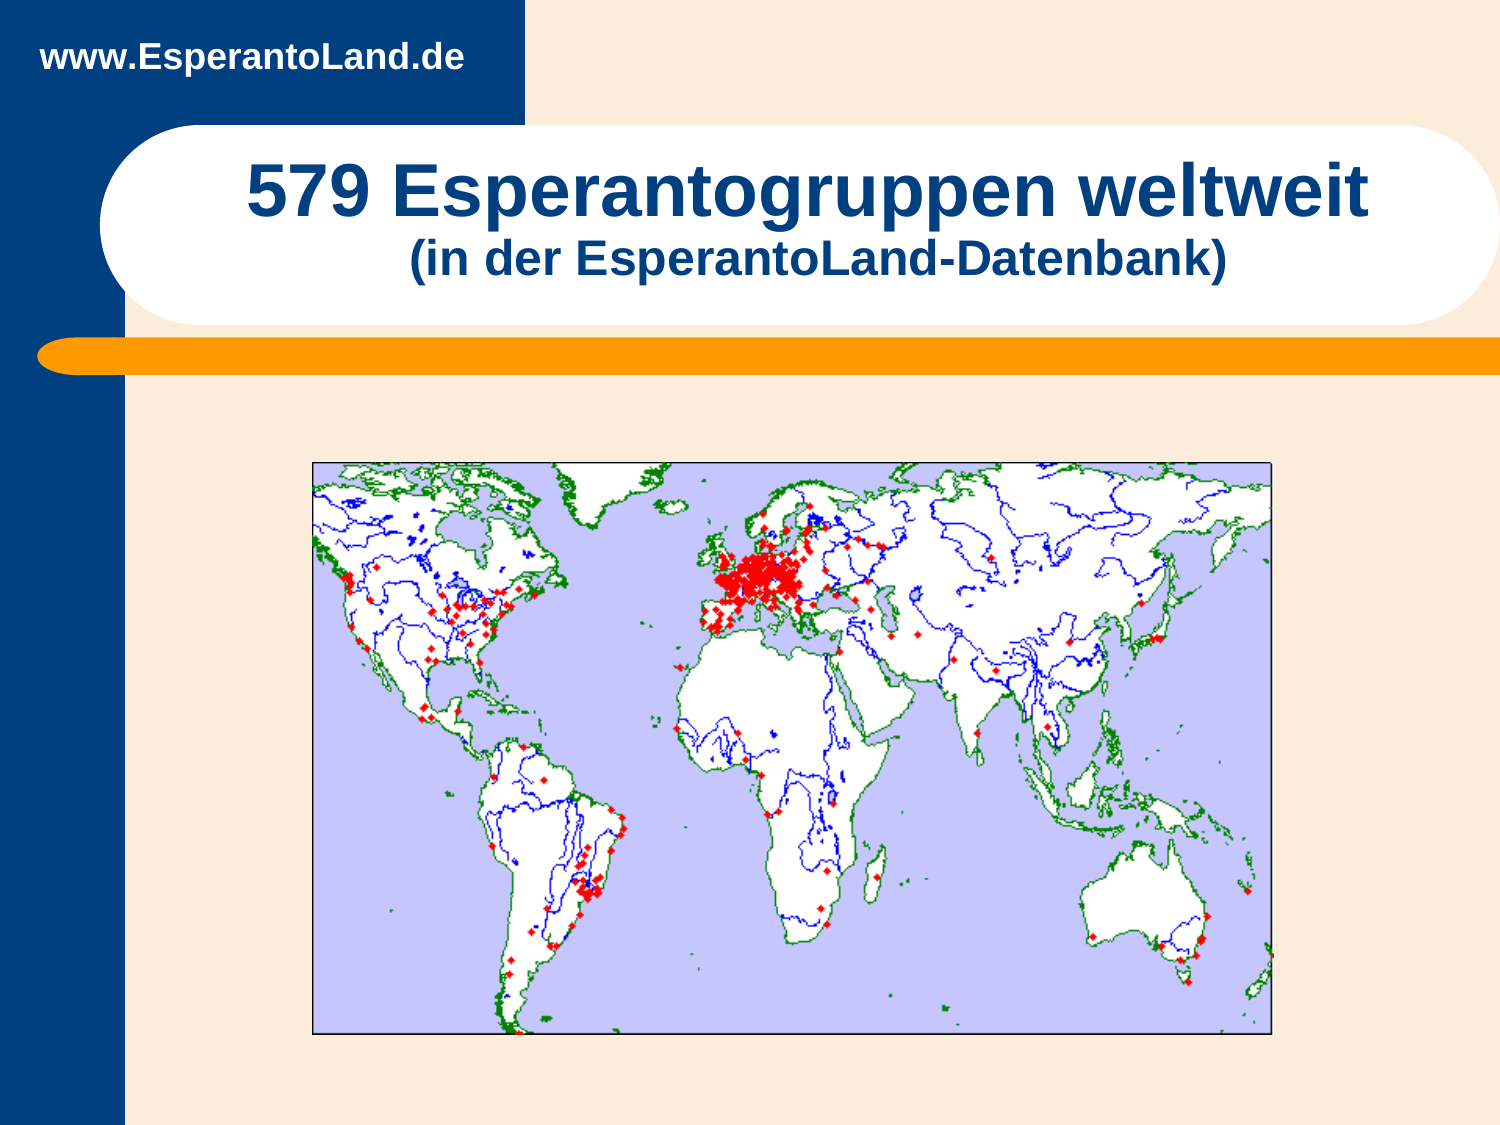

# 579 Esperantogruppen weltweit (in der EsperantoLand-Datenbank)